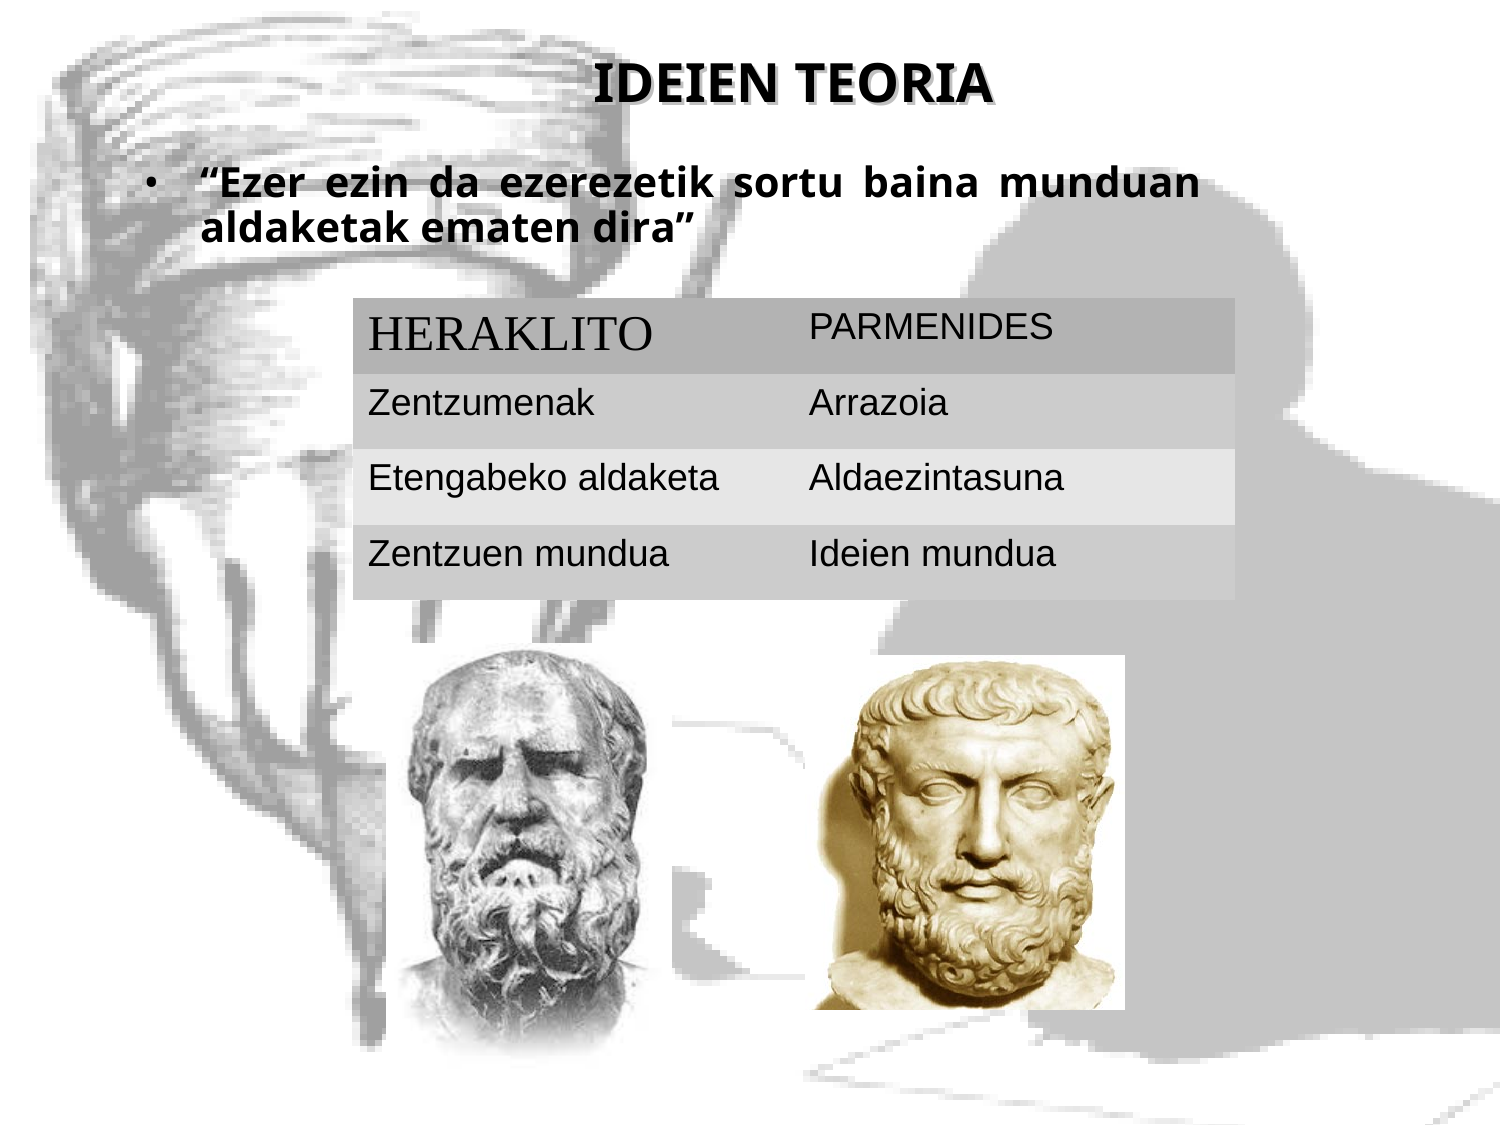

# IDEIEN TEORIA
“Ezer ezin da ezerezetik sortu baina munduan aldaketak ematen dira”
| HERAKLITO | PARMENIDES |
| --- | --- |
| Zentzumenak | Arrazoia |
| Etengabeko aldaketa | Aldaezintasuna |
| Zentzuen mundua | Ideien mundua |
2